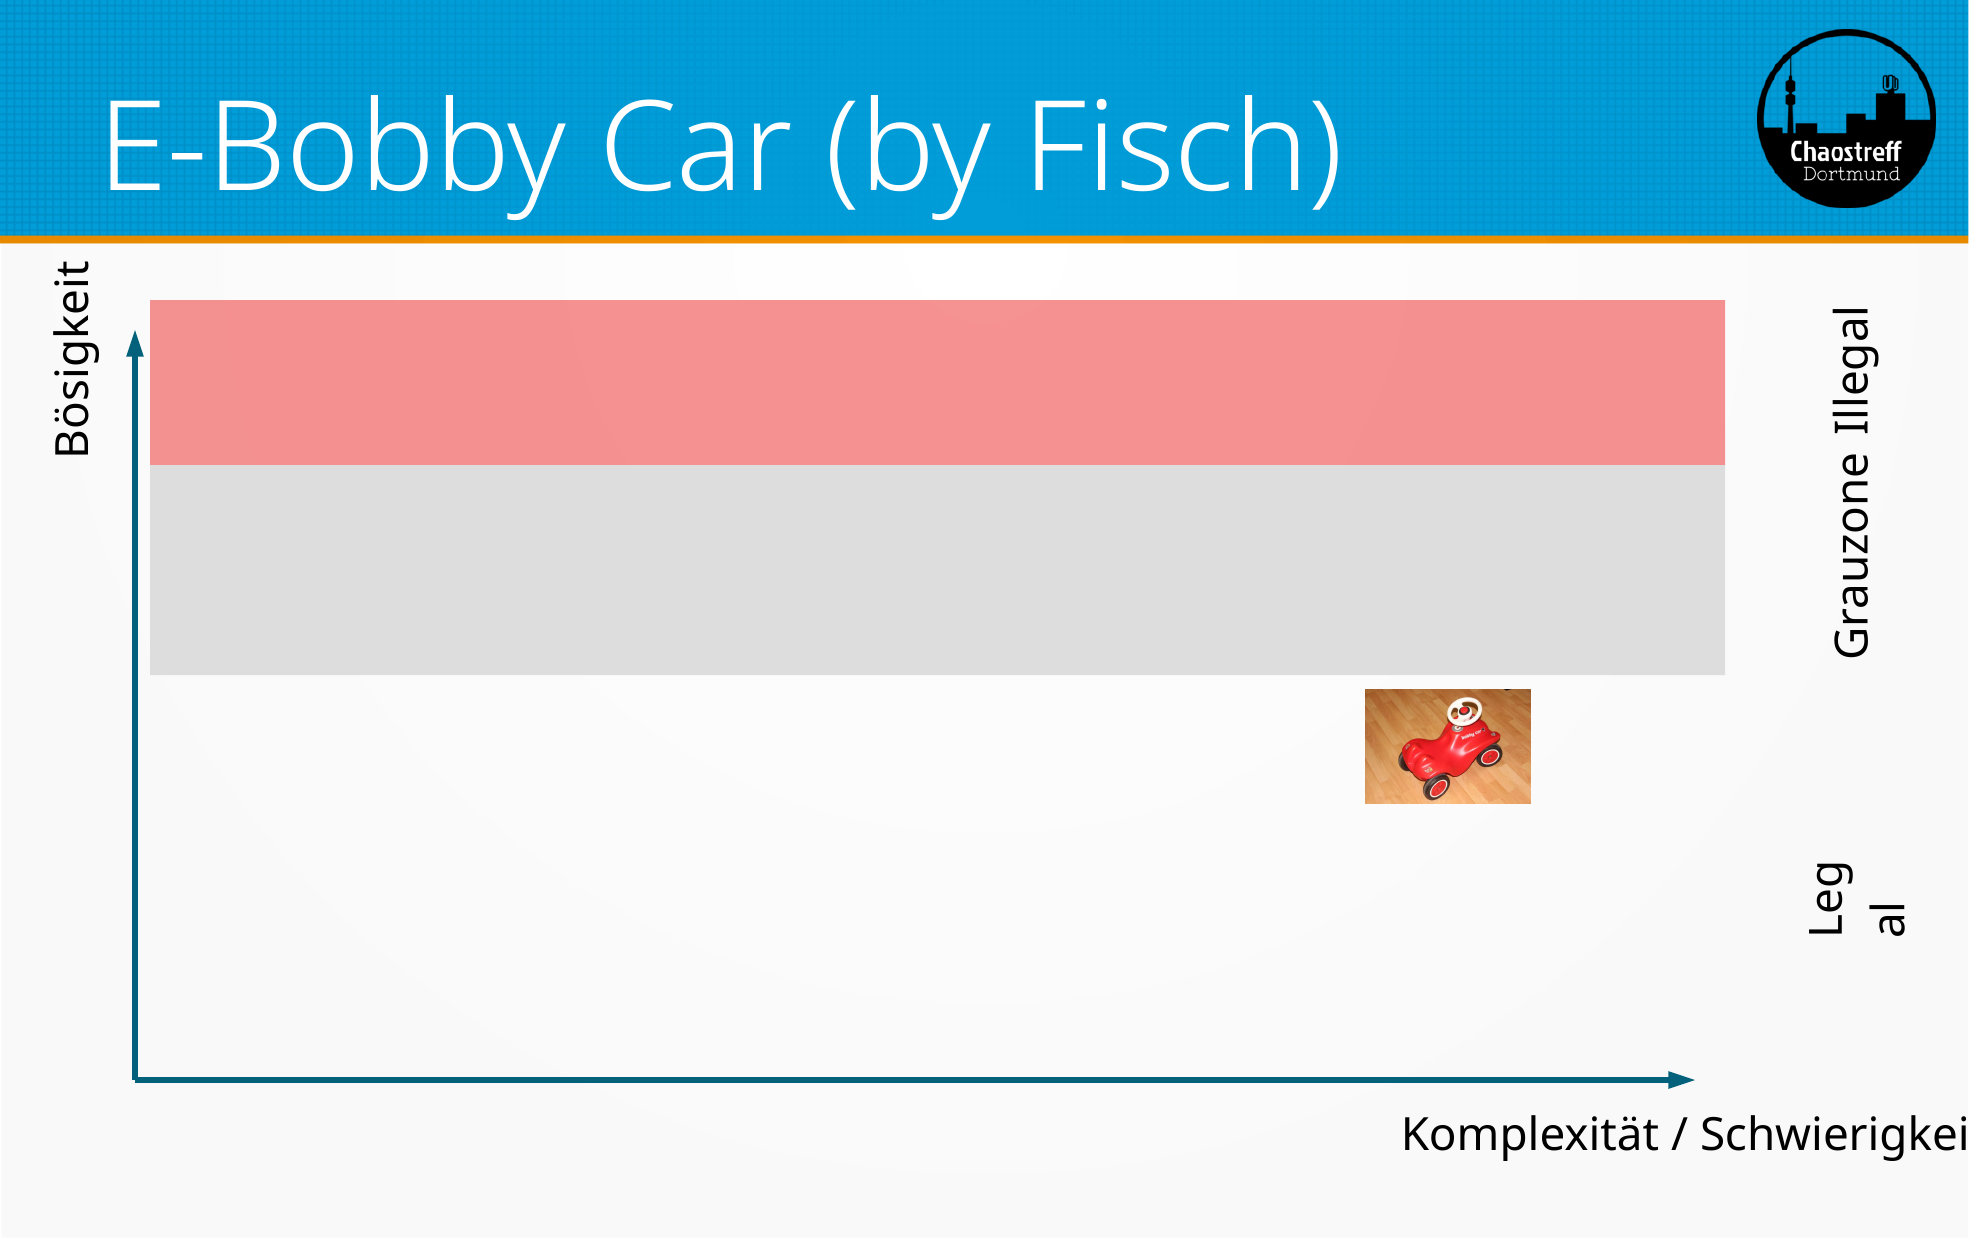

# E-Bobby Car (by Fisch)
Bösigkeit
Illegal
Grauzone
Legal
Komplexität / Schwierigkeit